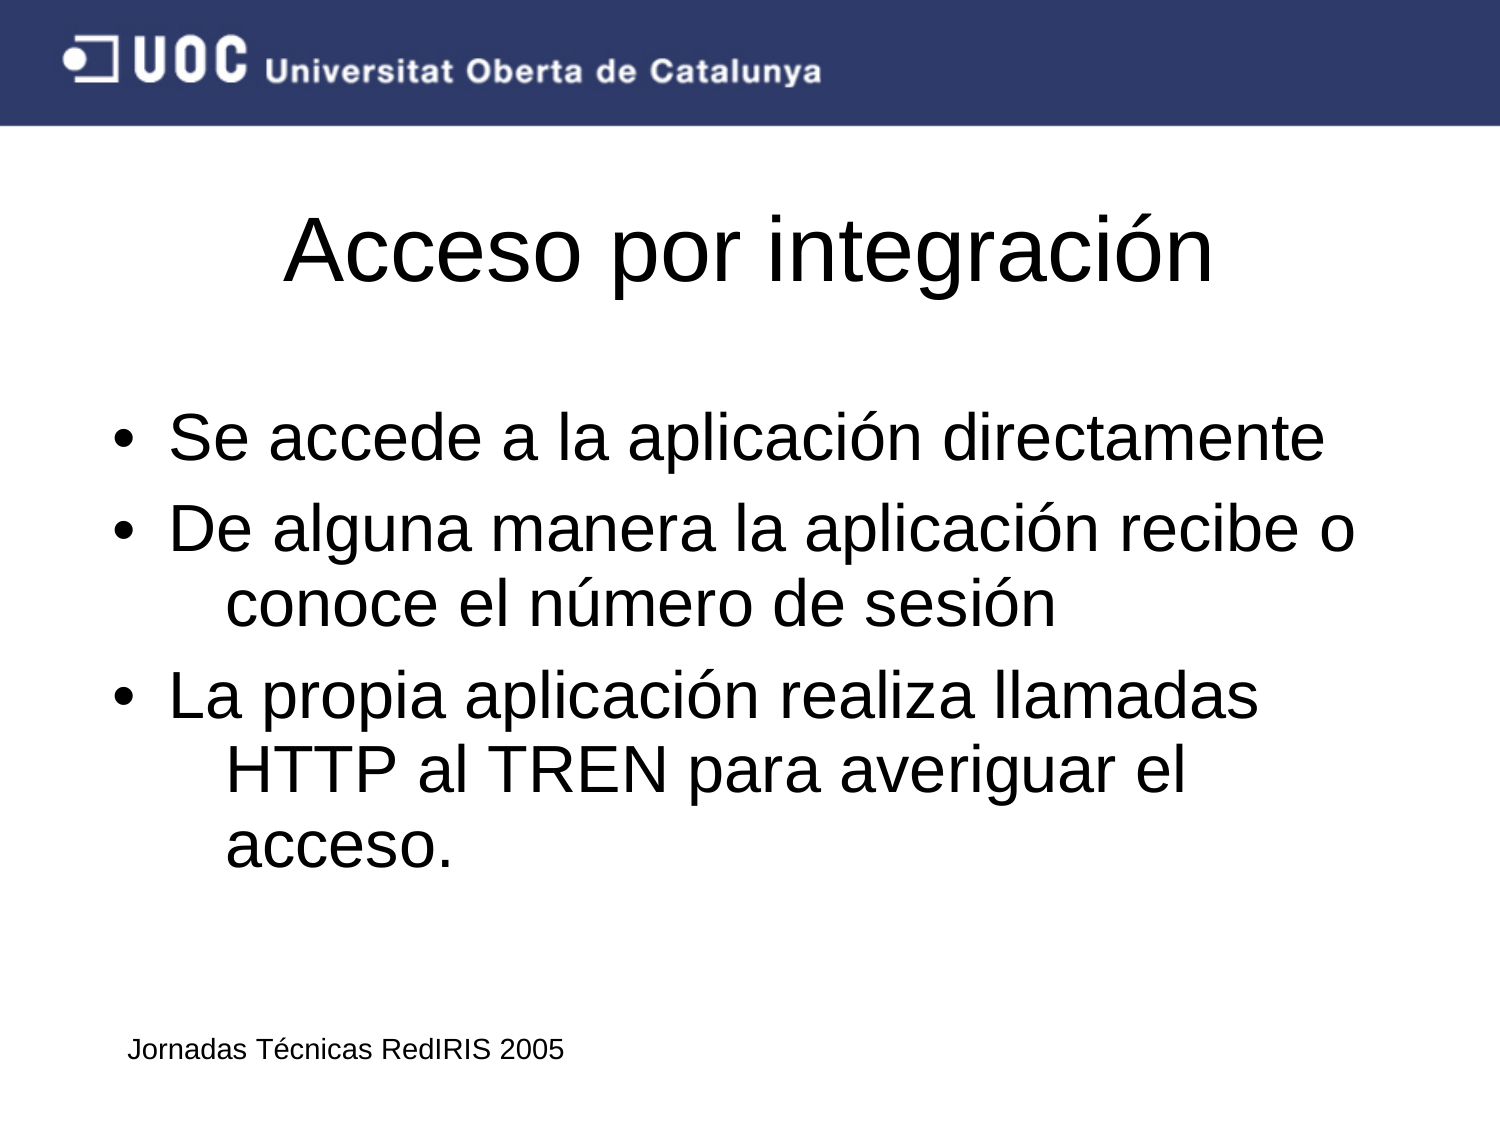

# Acceso por integración
Se accede a la aplicación directamente
De alguna manera la aplicación recibe o conoce el número de sesión
La propia aplicación realiza llamadas HTTP al TREN para averiguar el acceso.